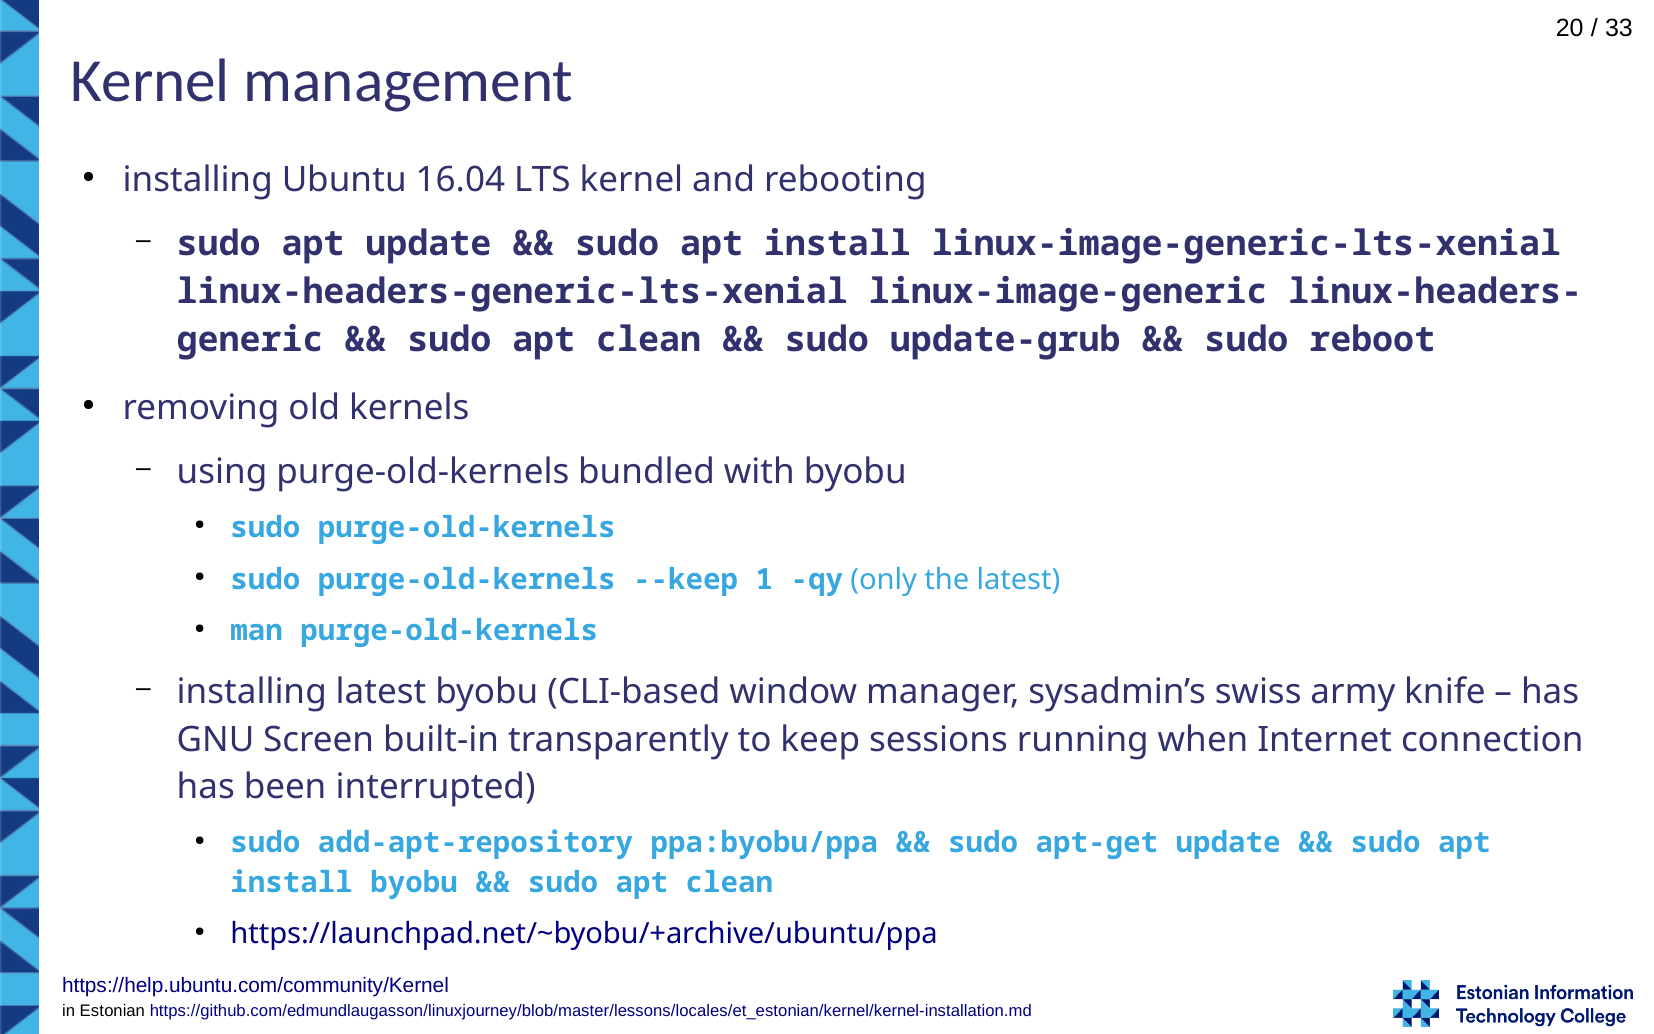

# Kernel management
installing Ubuntu 16.04 LTS kernel and rebooting
sudo apt update && sudo apt install linux-image-generic-lts-xenial linux-headers-generic-lts-xenial linux-image-generic linux-headers-generic && sudo apt clean && sudo update-grub && sudo reboot
removing old kernels
using purge-old-kernels bundled with byobu
sudo purge-old-kernels
sudo purge-old-kernels --keep 1 -qy (only the latest)
man purge-old-kernels
installing latest byobu (CLI-based window manager, sysadmin’s swiss army knife – has GNU Screen built-in transparently to keep sessions running when Internet connection has been interrupted)
sudo add-apt-repository ppa:byobu/ppa && sudo apt-get update && sudo apt install byobu && sudo apt clean
https://launchpad.net/~byobu/+archive/ubuntu/ppa
https://help.ubuntu.com/community/Kernel
in Estonian https://github.com/edmundlaugasson/linuxjourney/blob/master/lessons/locales/et_estonian/kernel/kernel-installation.md